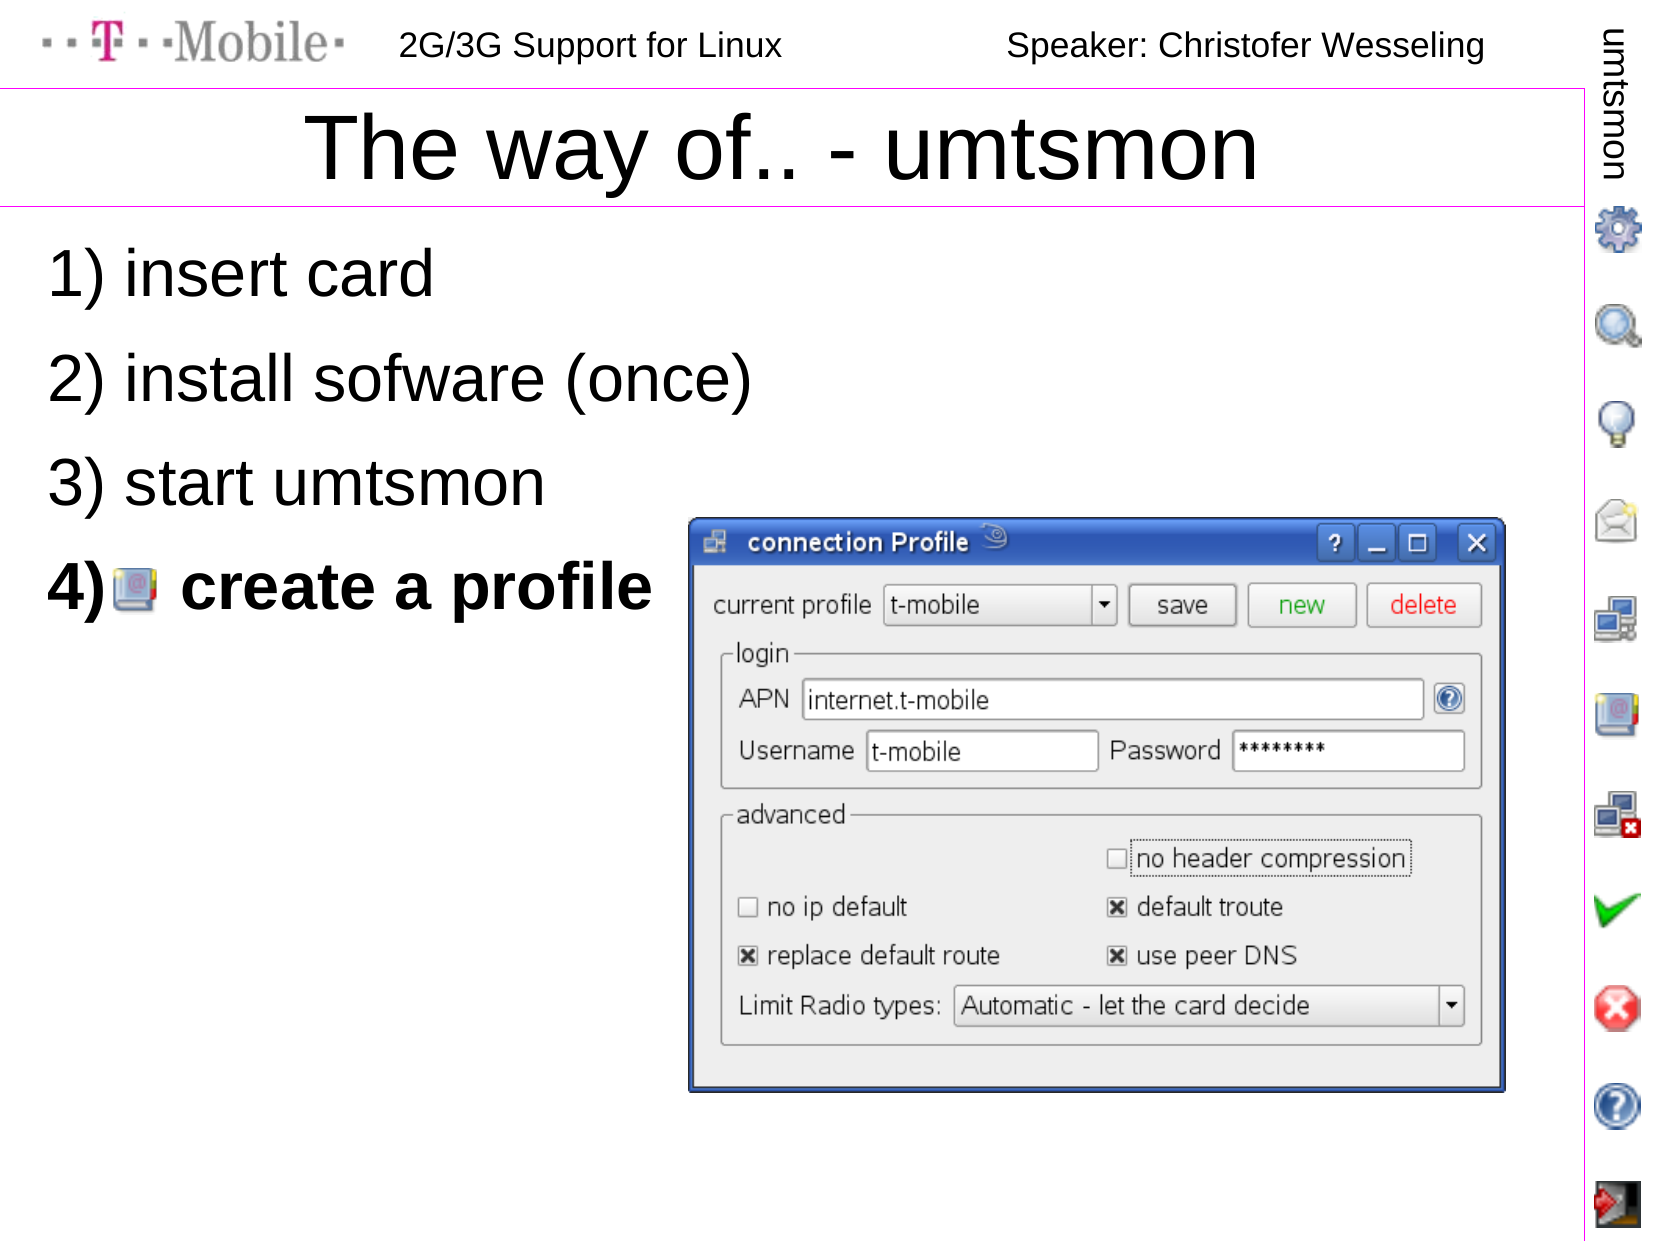

# The way of.. - umtsmon
1) insert card
2) install sofware (once)
3) start umtsmon
4) create a profile